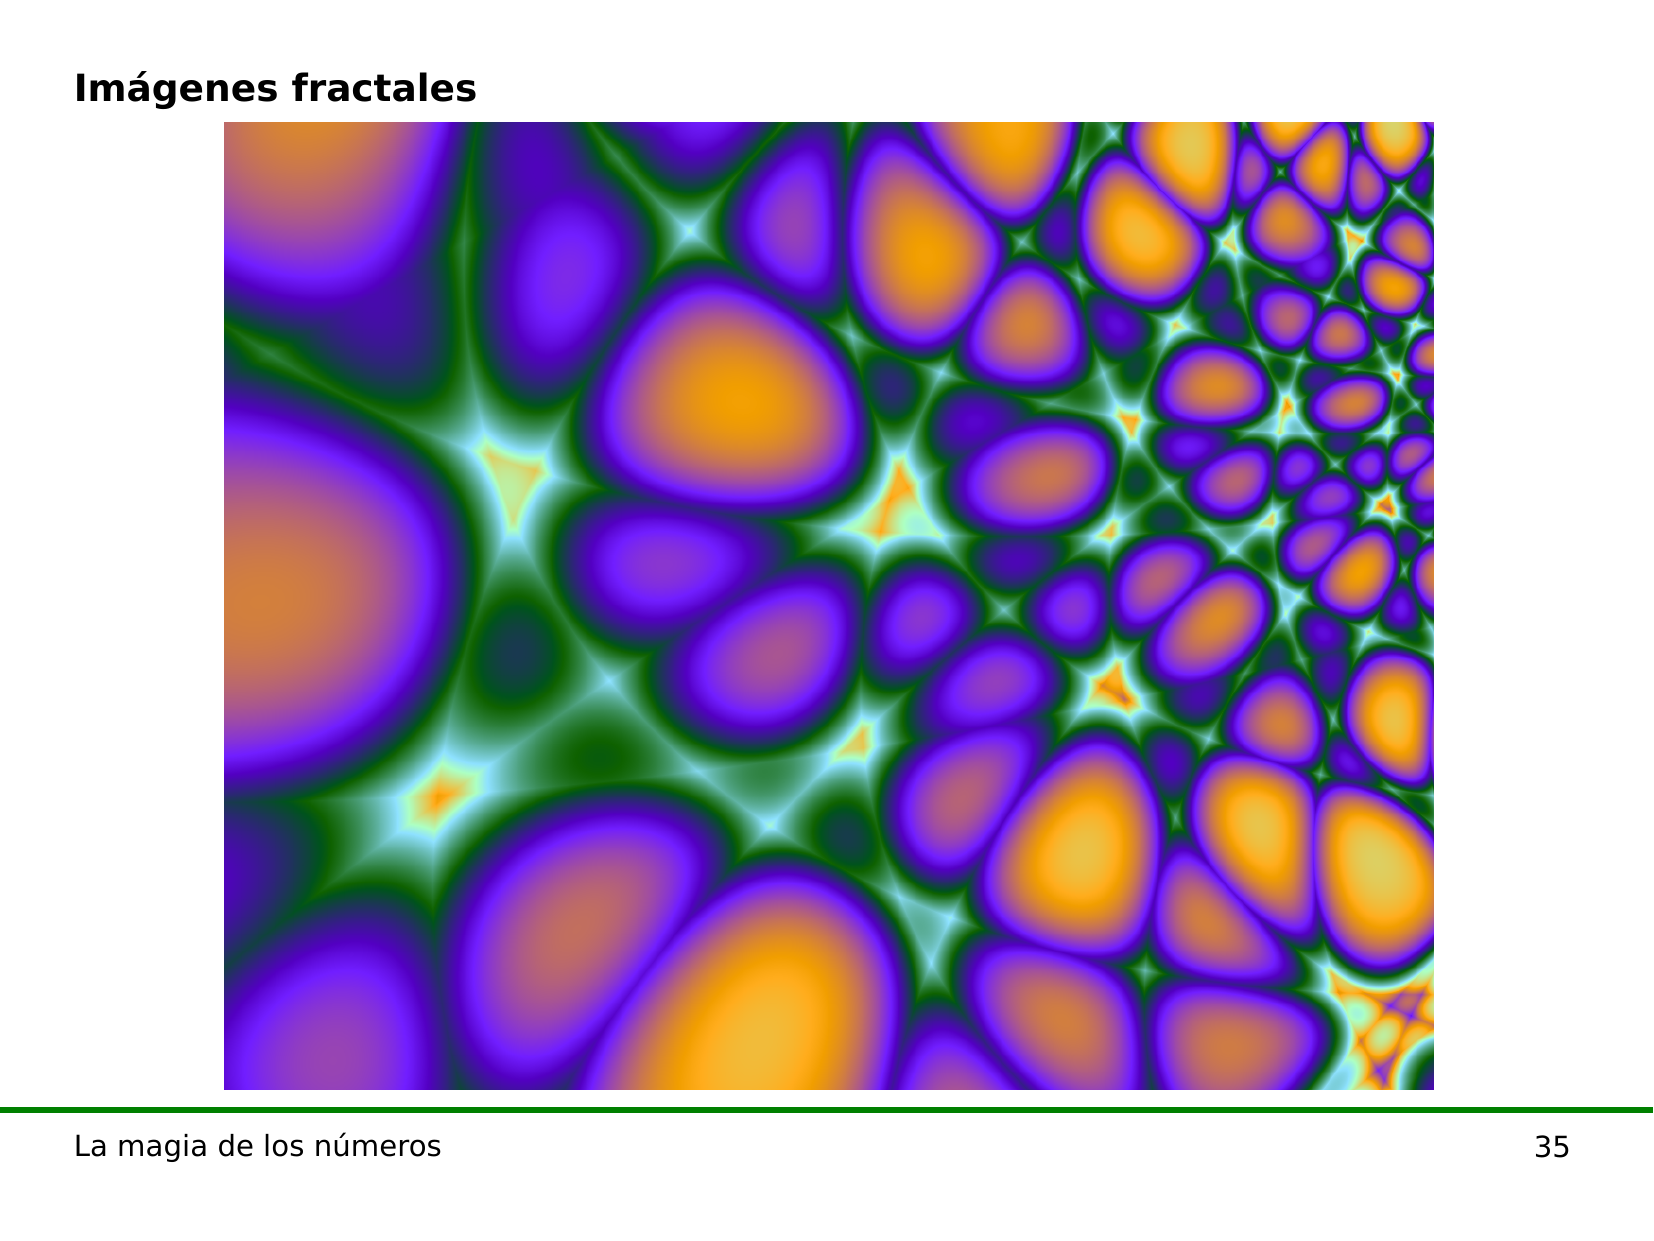

Imágenes fractales
La magia de los números
35